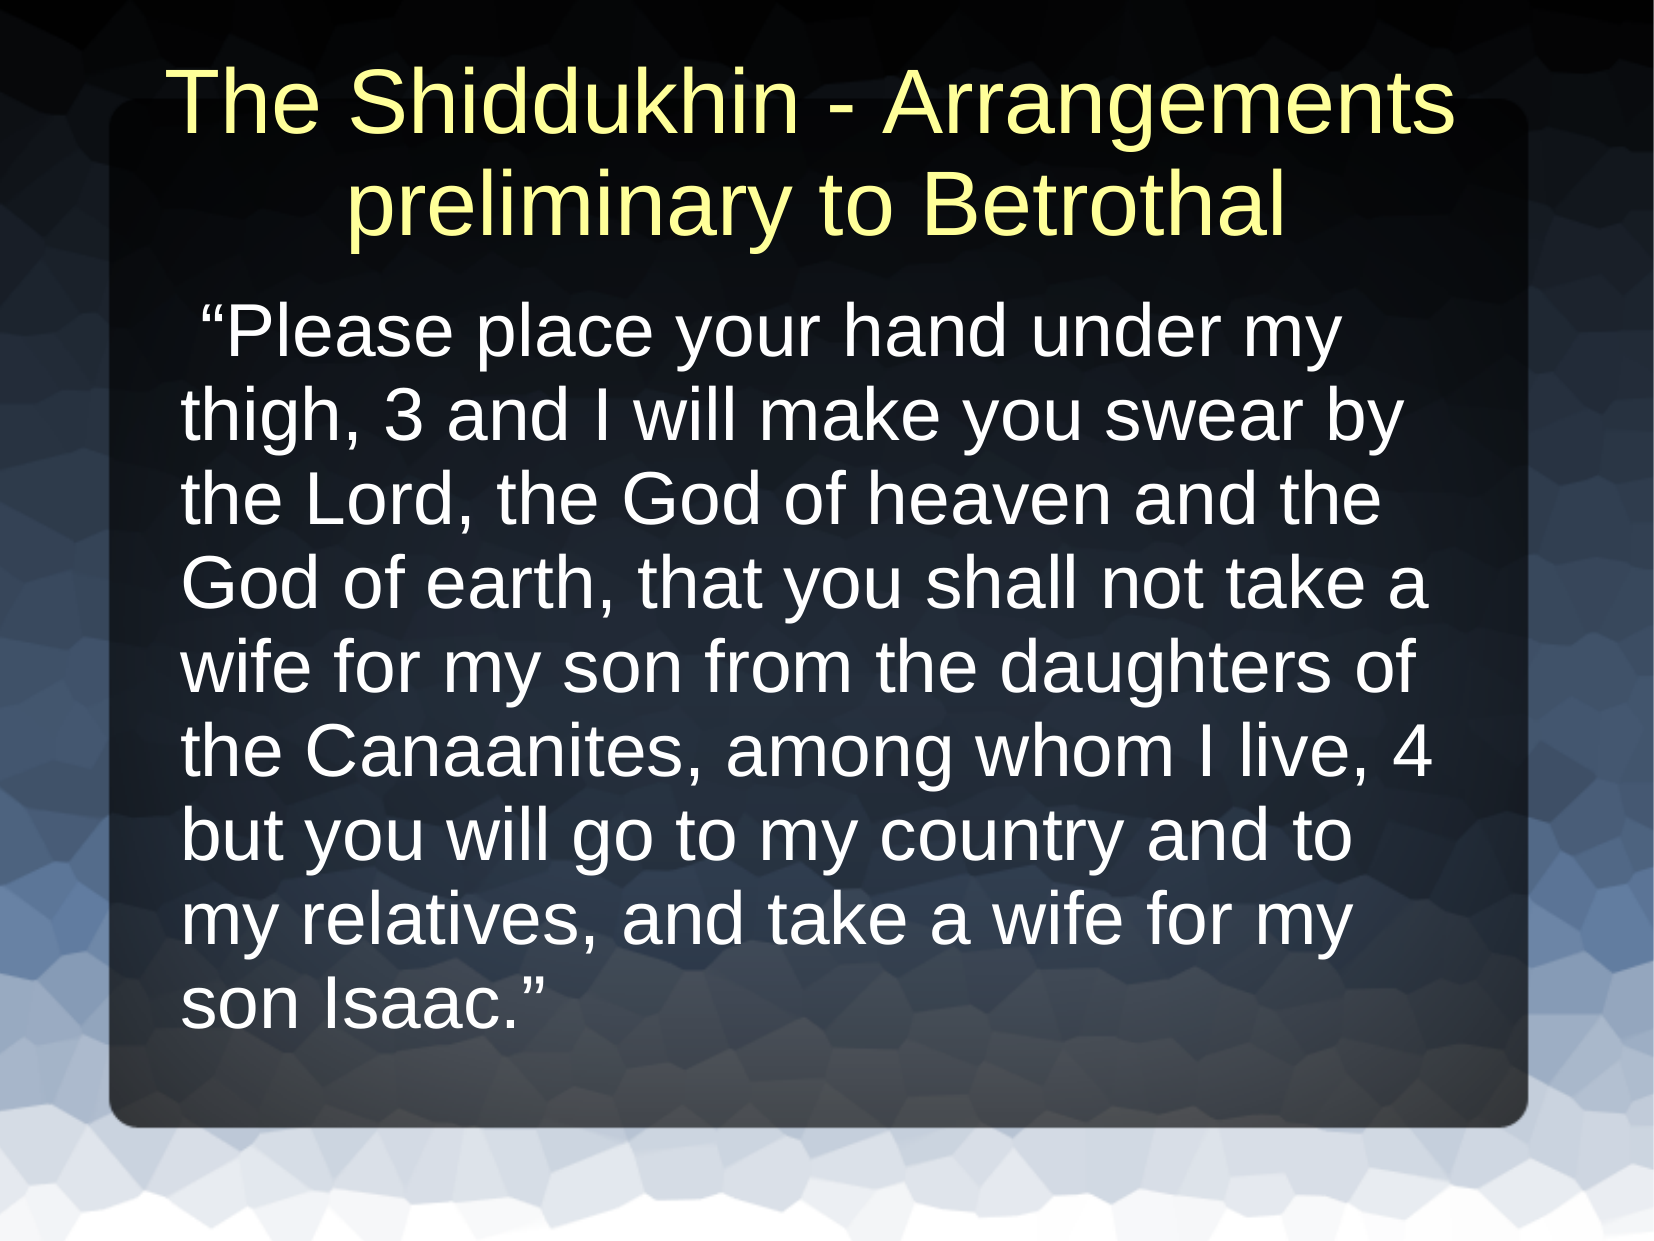

# The Shiddukhin - Arrangements preliminary to Betrothal
 “Please place your hand under my thigh, 3 and I will make you swear by the Lord, the God of heaven and the God of earth, that you shall not take a wife for my son from the daughters of the Canaanites, among whom I live, 4 but you will go to my country and to my relatives, and take a wife for my son Isaac.”